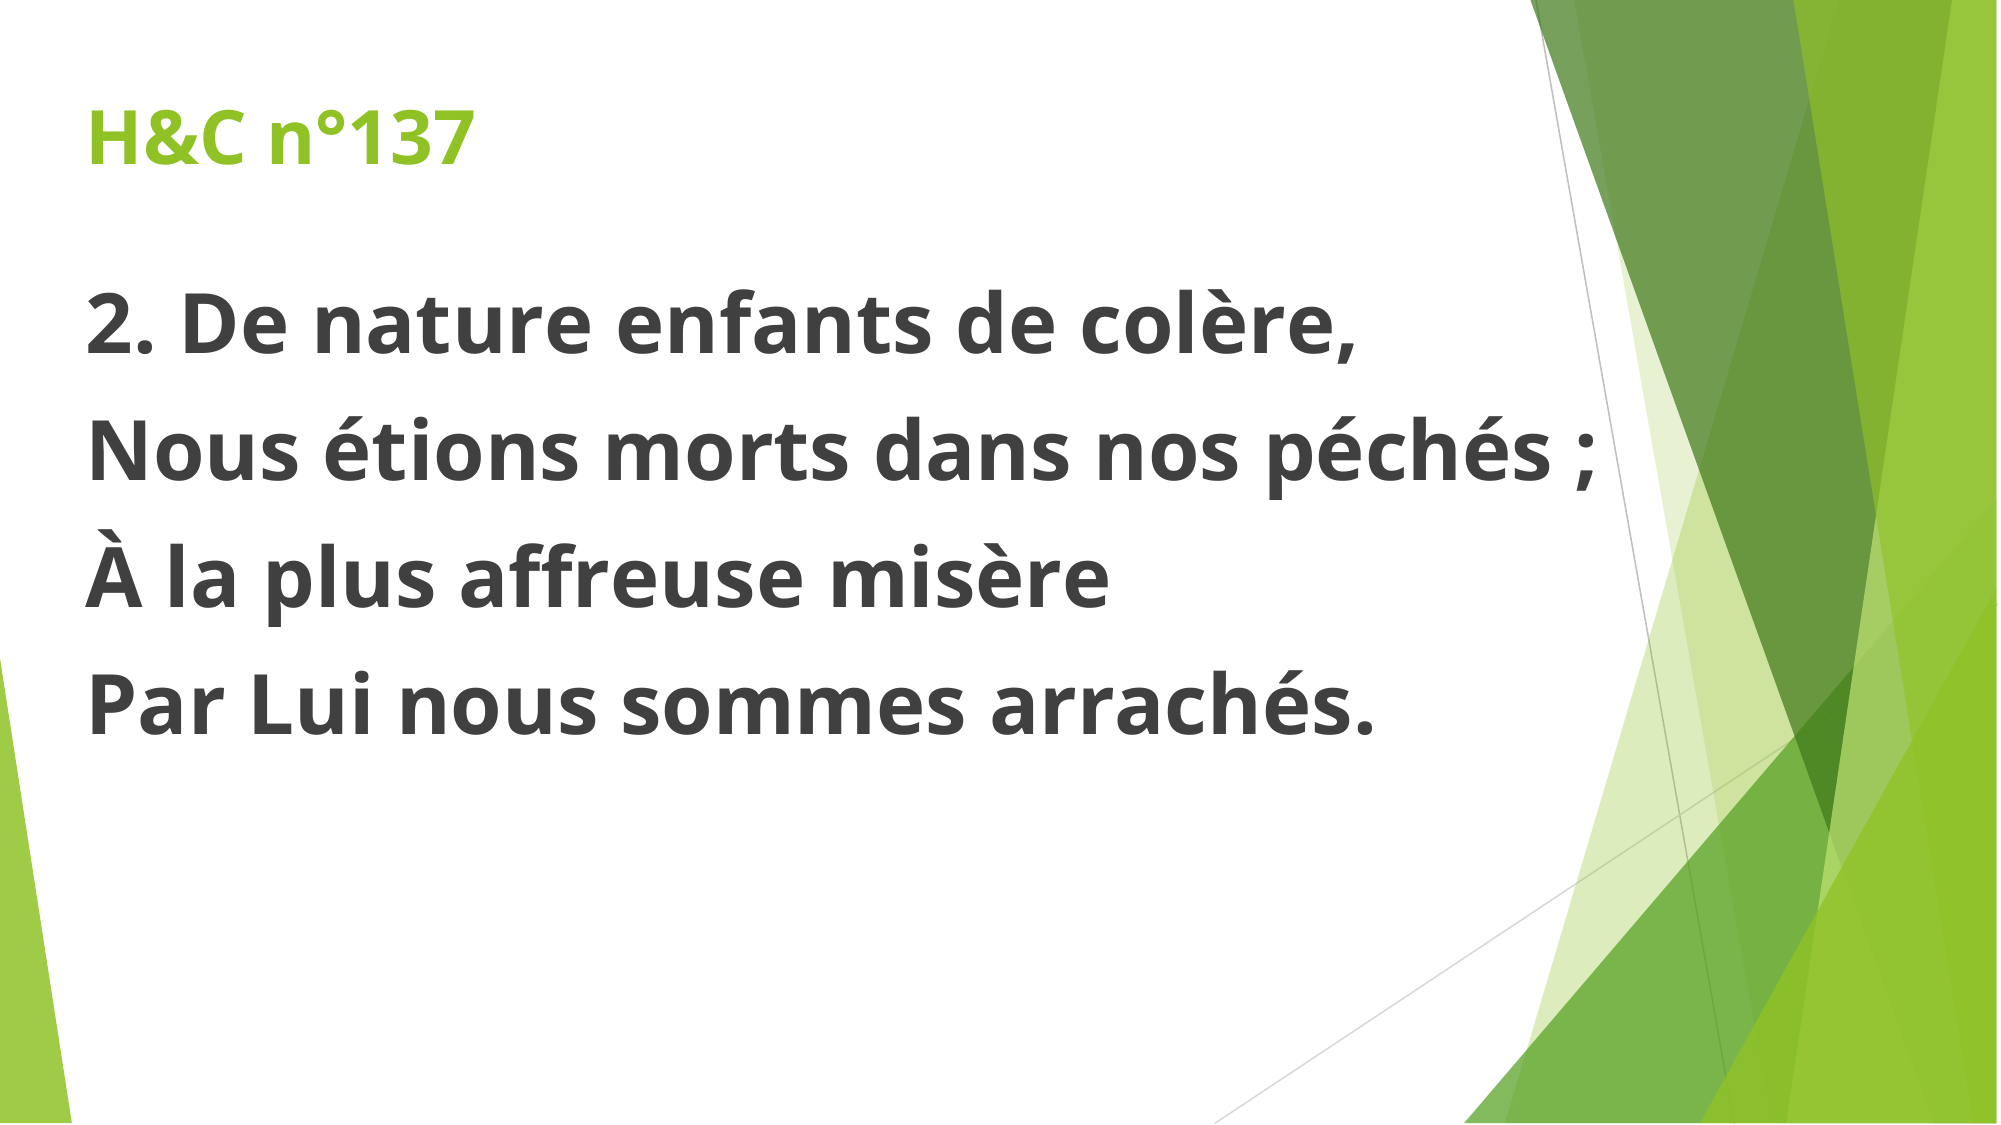

H&C n°137
2. De nature enfants de colère,
Nous étions morts dans nos péchés ;
À la plus affreuse misère
Par Lui nous sommes arrachés.